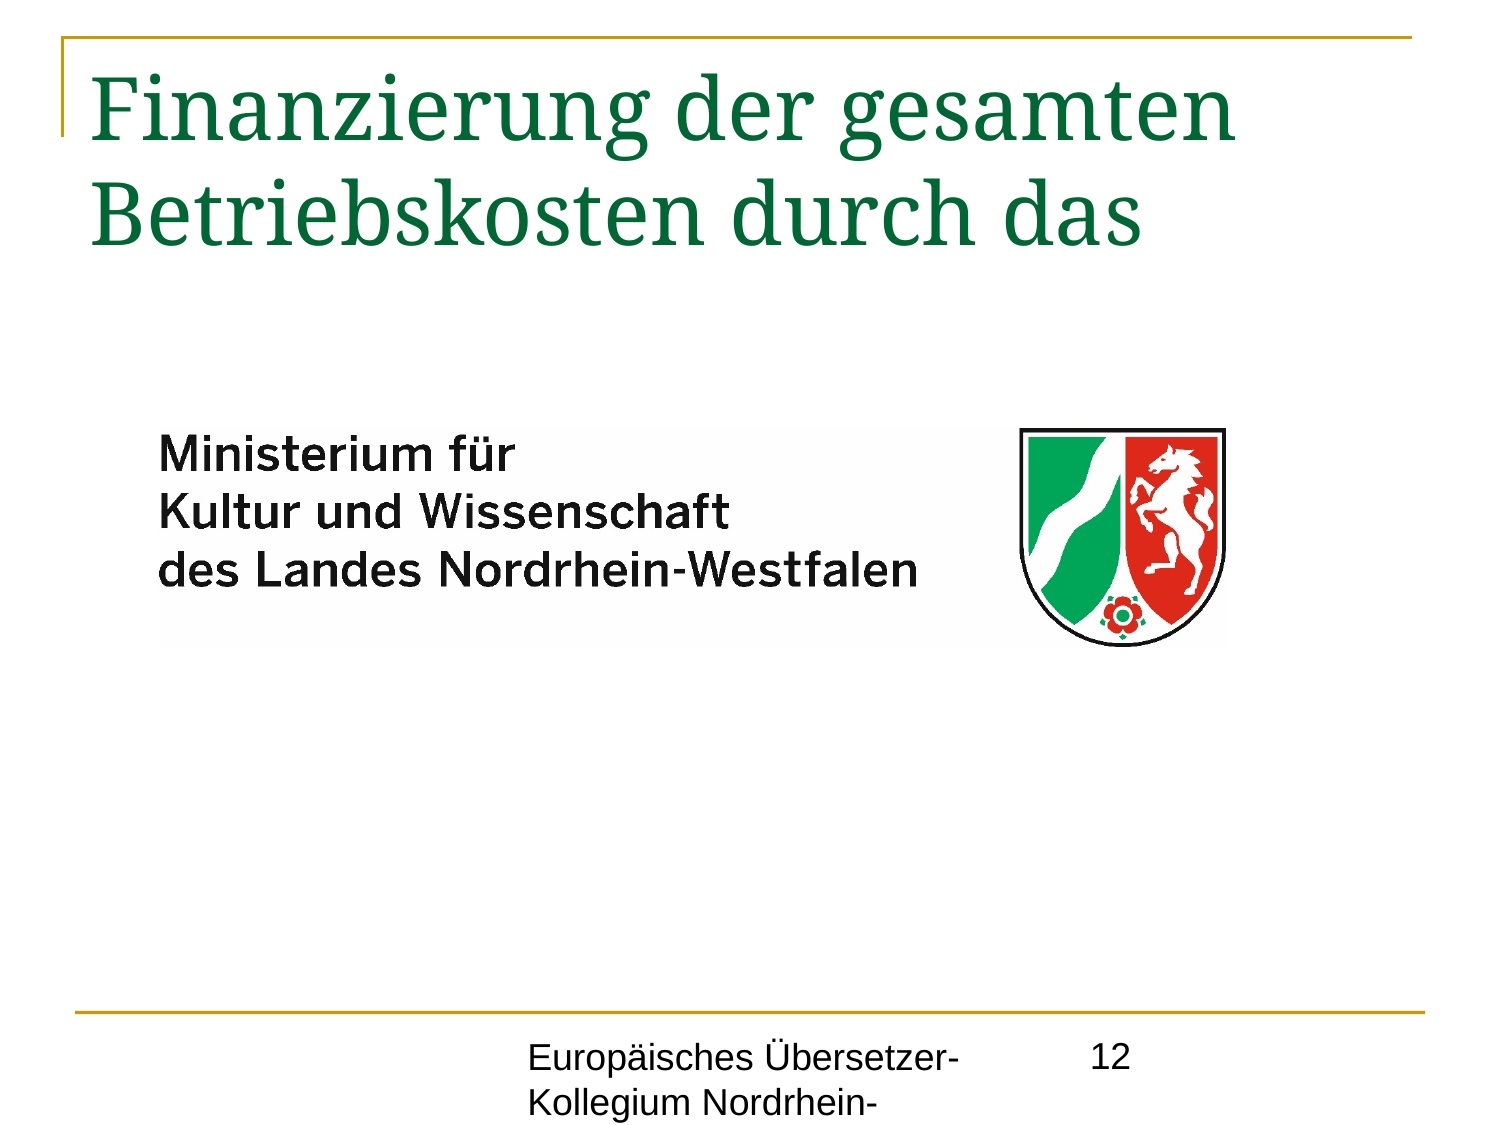

# Finanzierung der gesamten Betriebskosten durch das
Europäisches Übersetzer-Kollegium Nordrhein-Westfalen in Straelen